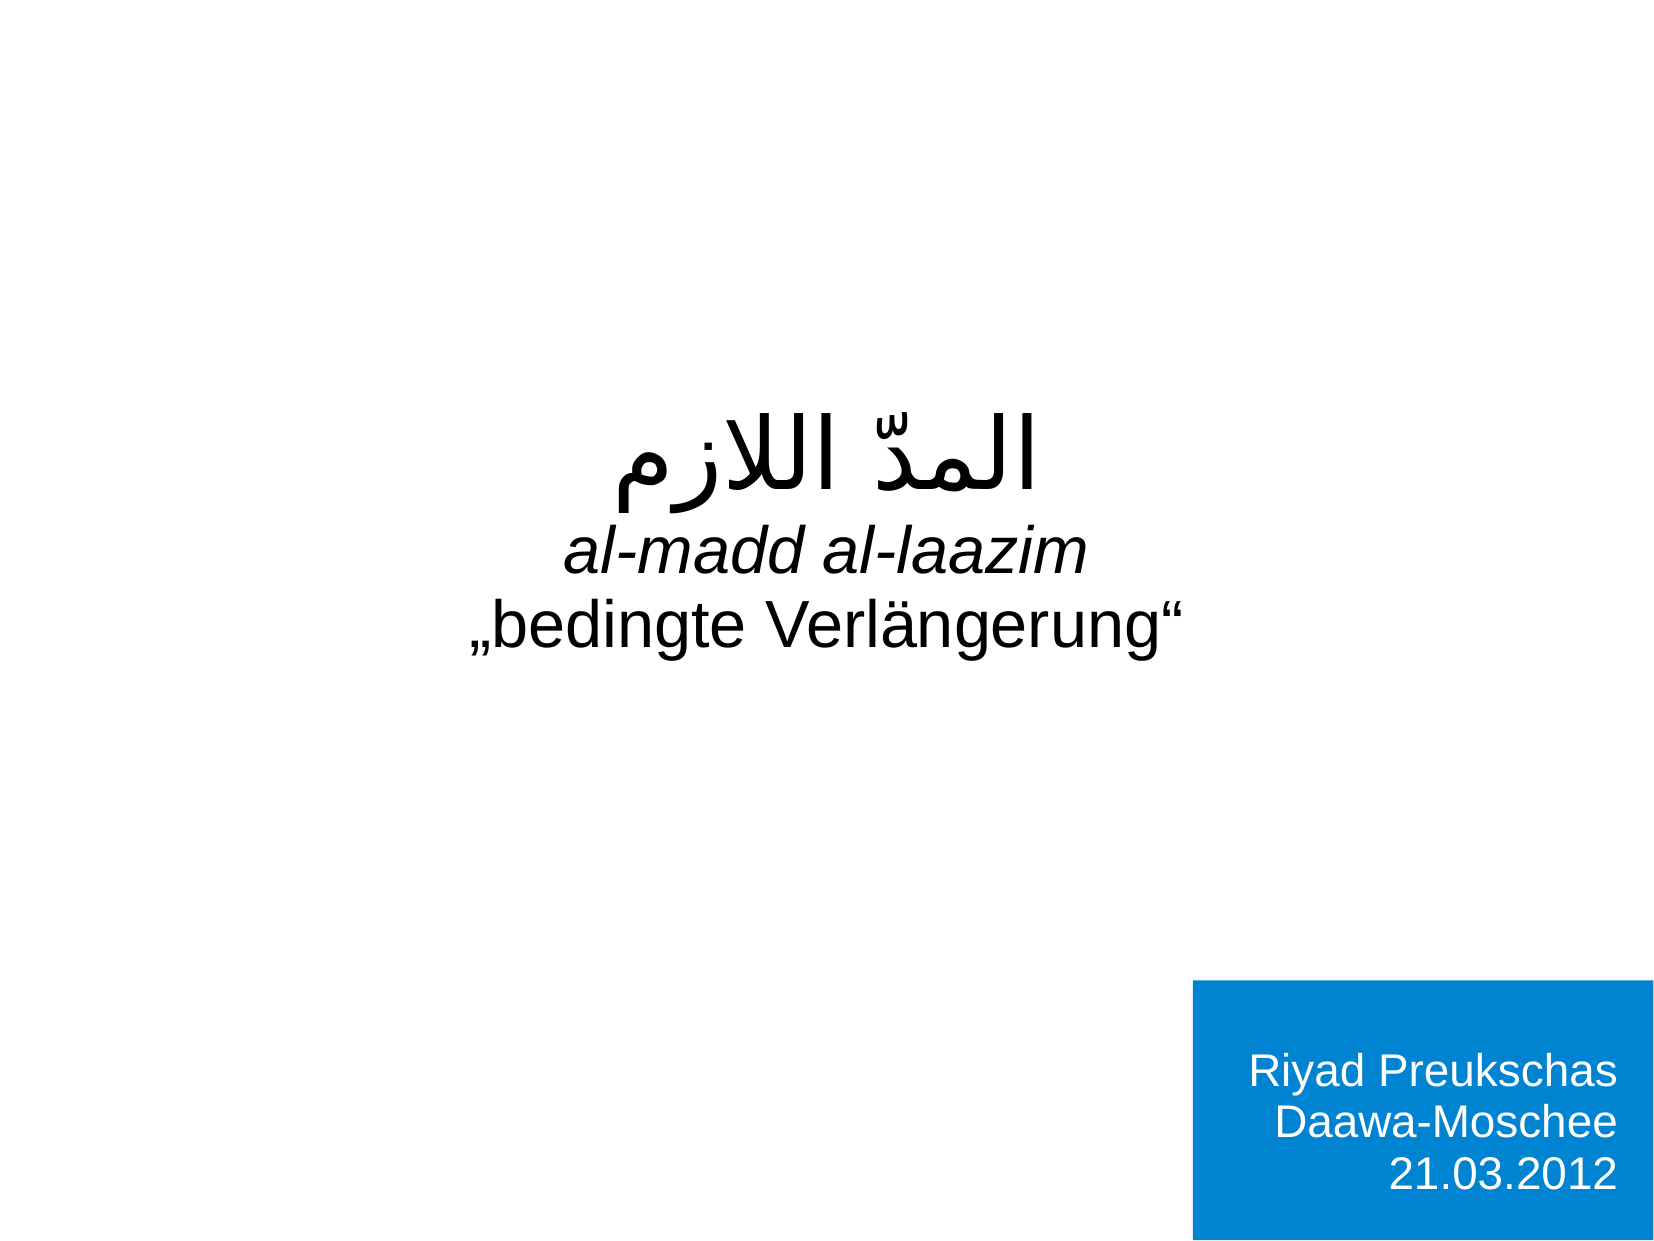

# المدّ اللازم
al-madd al-laazim
„bedingte Verlängerung“
Riyad Preukschas
Daawa-Moschee
21.03.2012